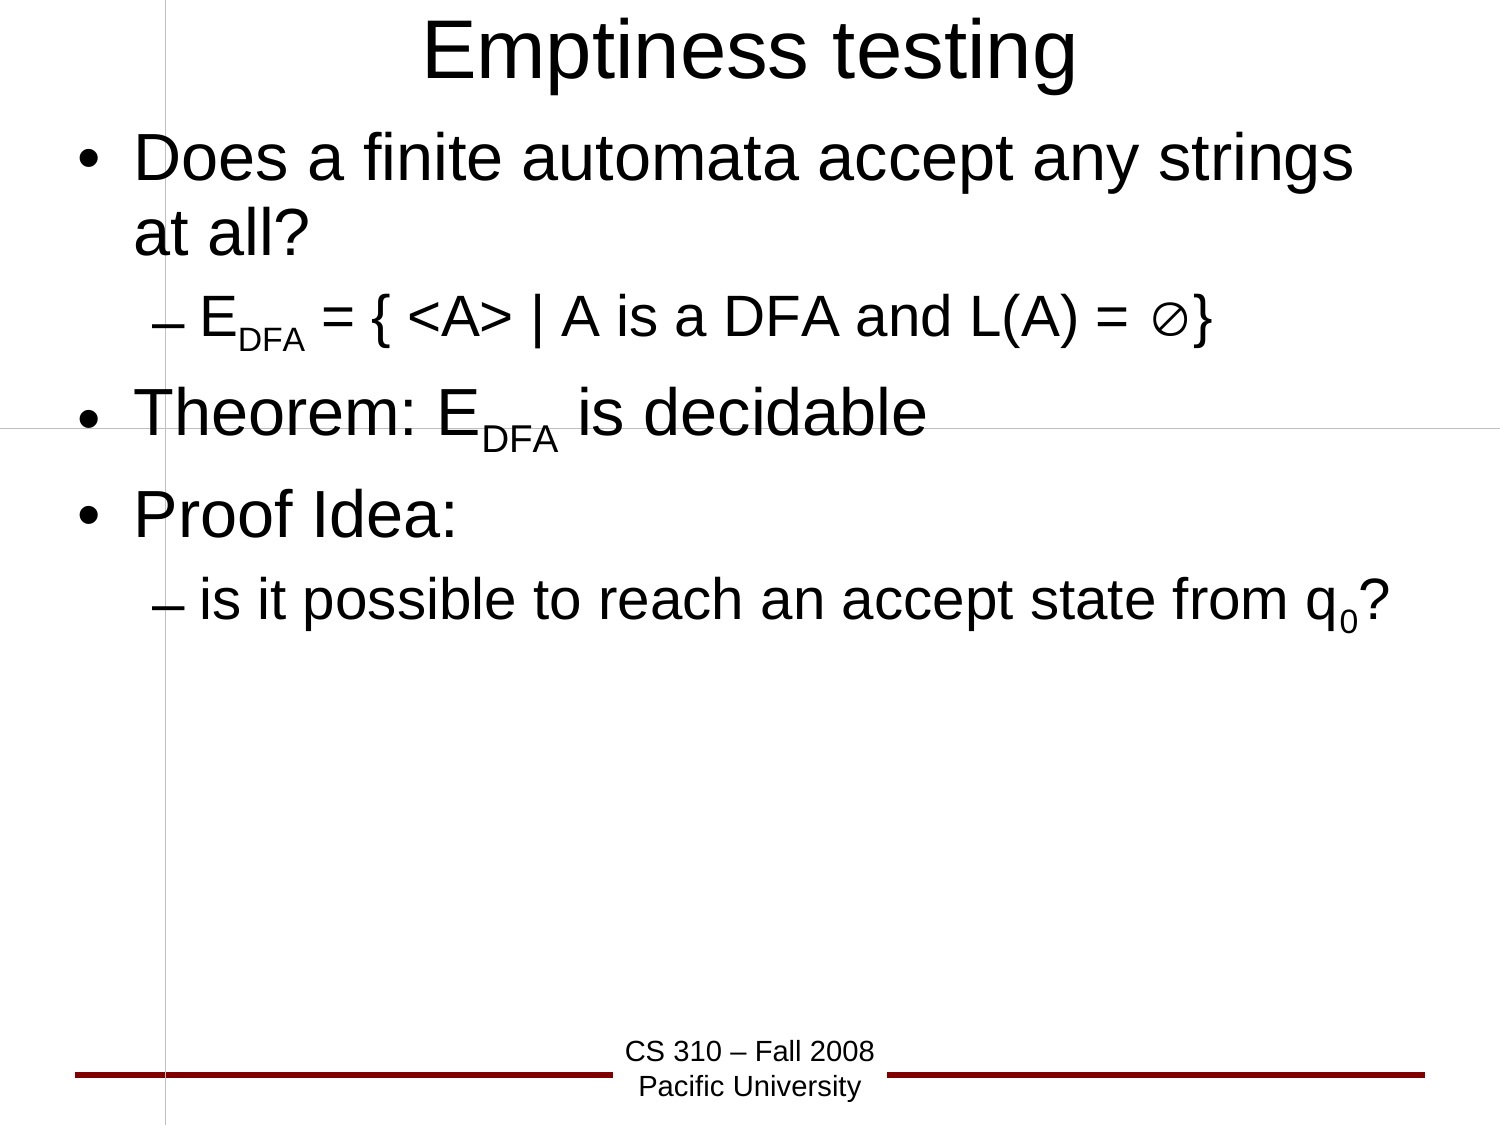

# Emptiness testing
Does a finite automata accept any strings at all?
EDFA = { <A> | A is a DFA and L(A) = }
Theorem: EDFA is decidable
Proof Idea:
is it possible to reach an accept state from q0?